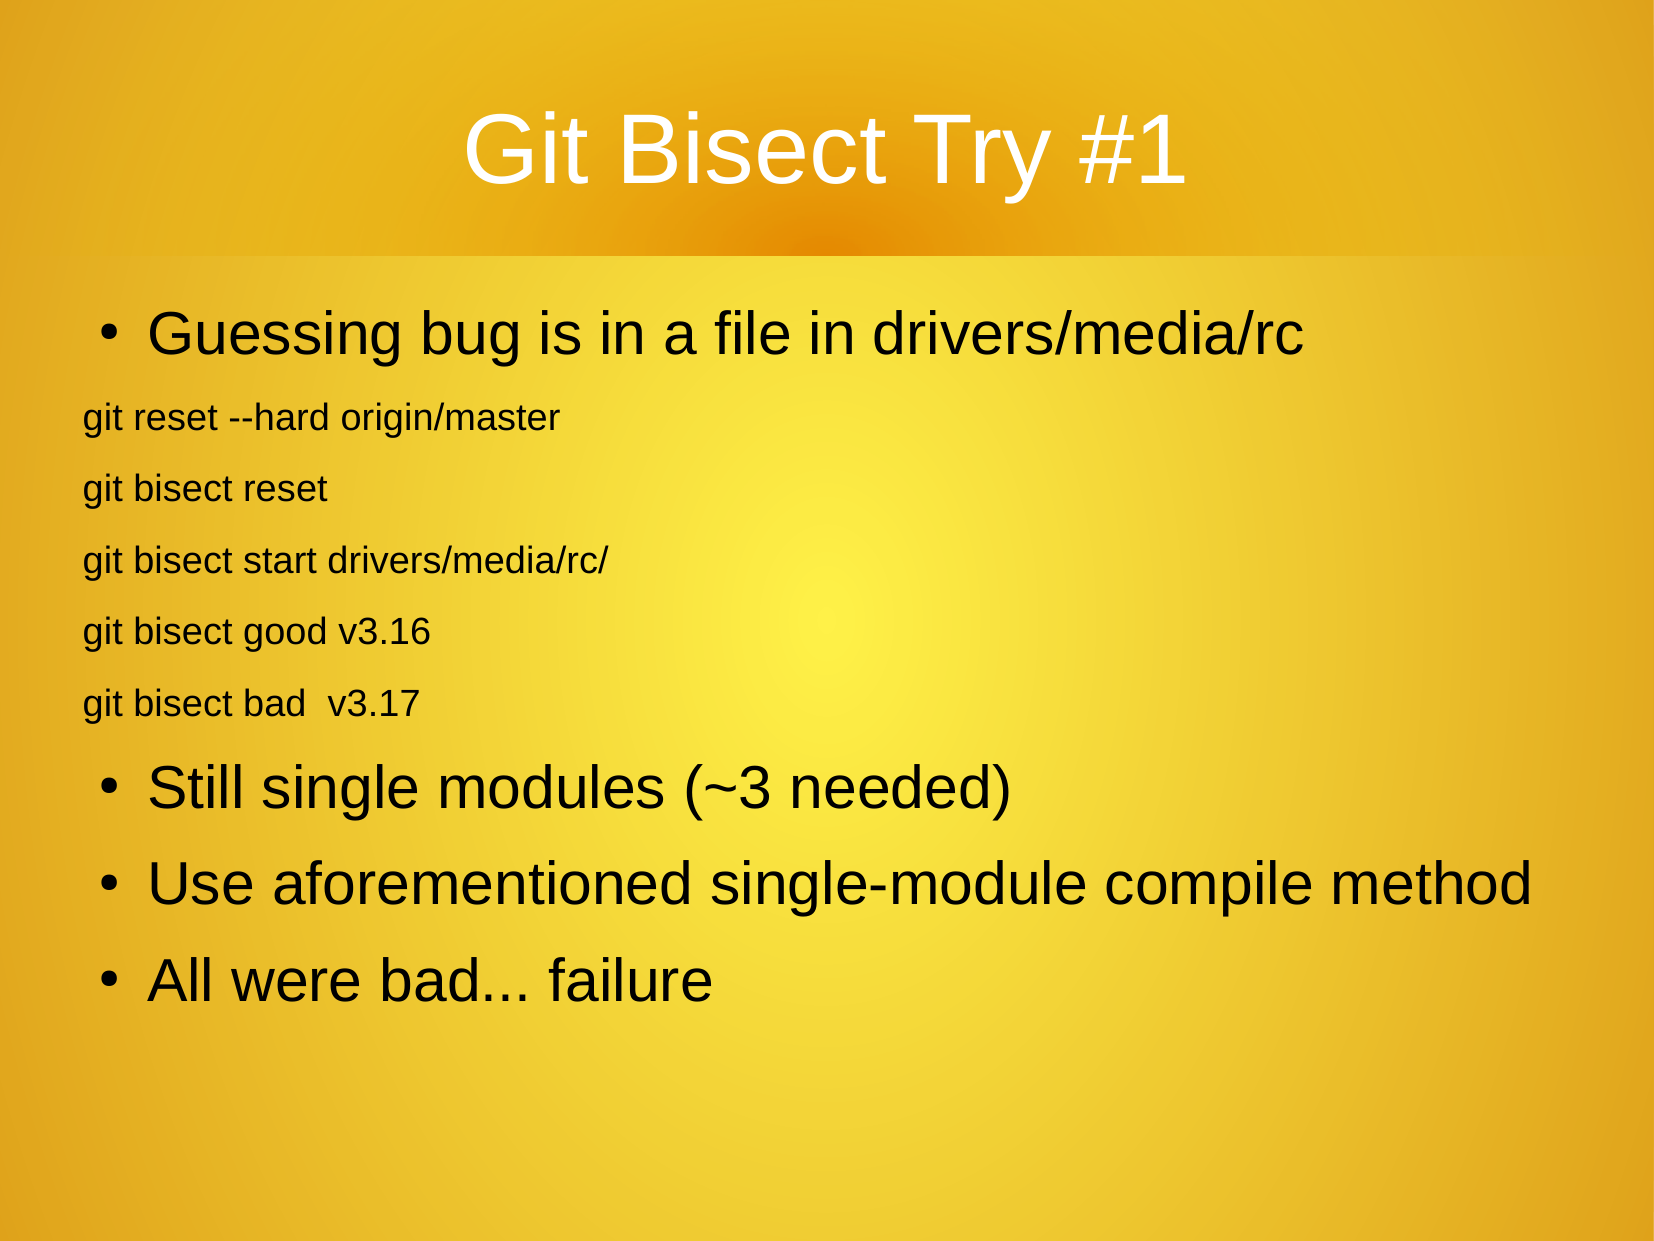

# Git Bisect Try #1
Guessing bug is in a file in drivers/media/rc
git reset --hard origin/master
git bisect reset
git bisect start drivers/media/rc/
git bisect good v3.16
git bisect bad v3.17
Still single modules (~3 needed)
Use aforementioned single-module compile method
All were bad... failure